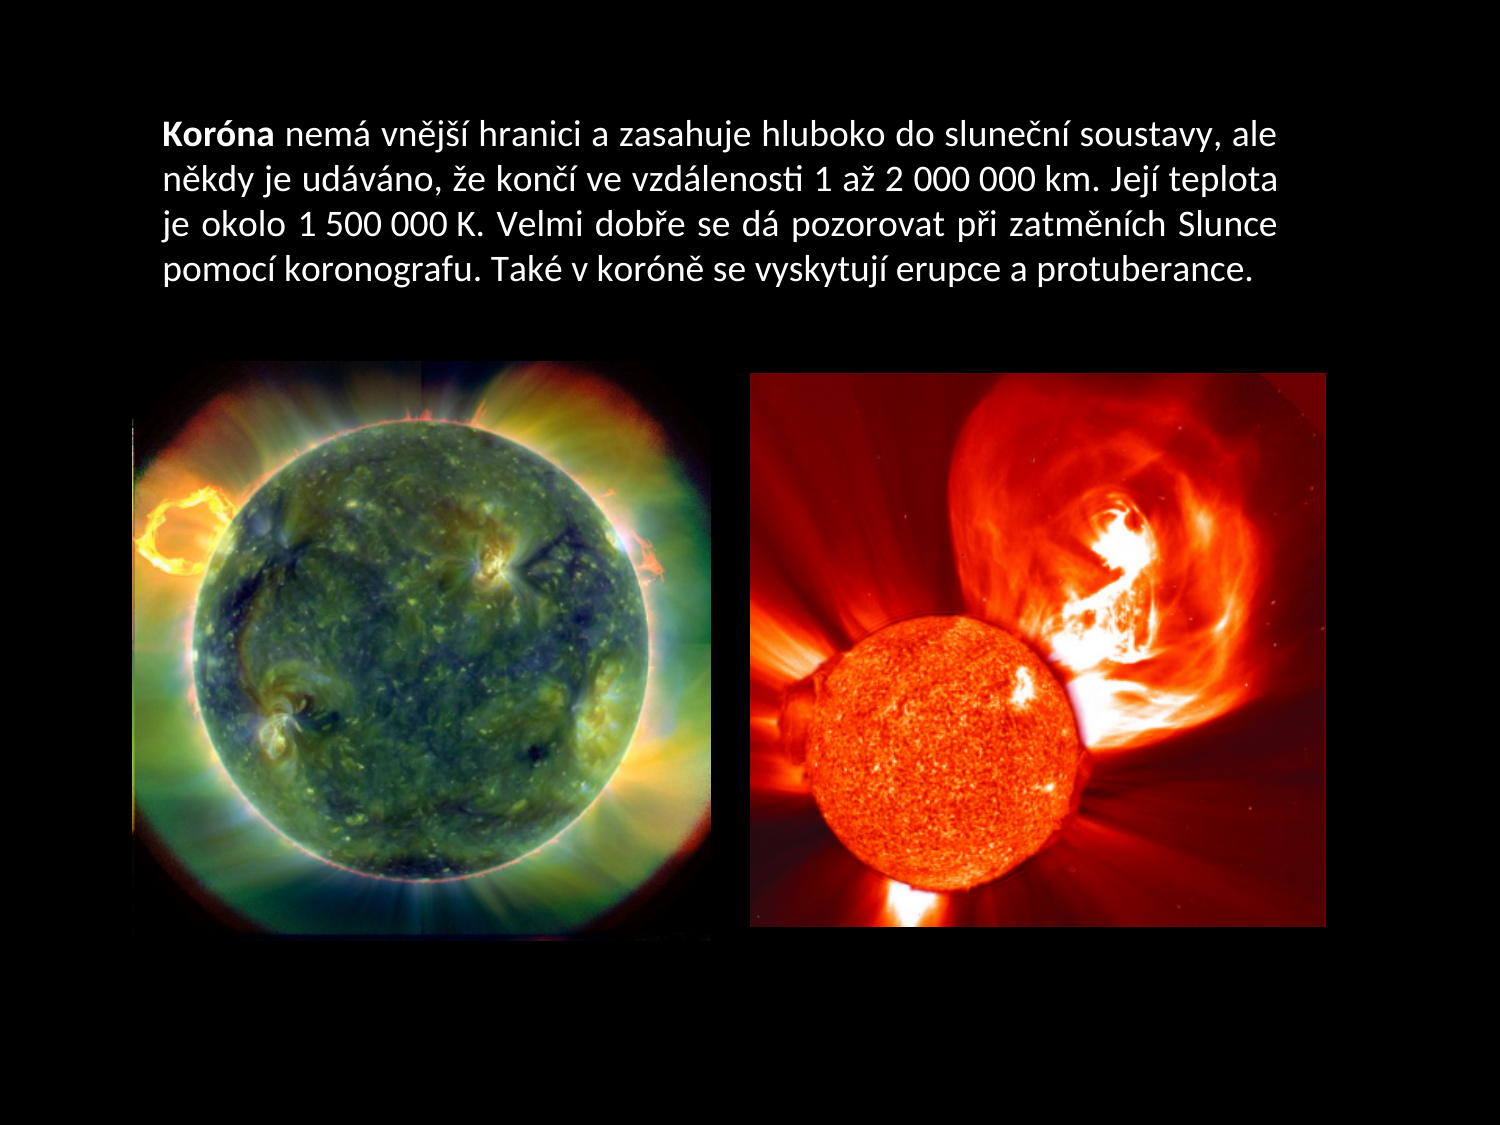

Koróna nemá vnější hranici a zasahuje hluboko do sluneční soustavy, ale někdy je udáváno, že končí ve vzdálenosti 1 až 2 000 000 km. Její teplota je okolo 1 500 000 K. Velmi dobře se dá pozorovat při zatměních Slunce pomocí koronografu. Také v koróně se vyskytují erupce a protuberance.